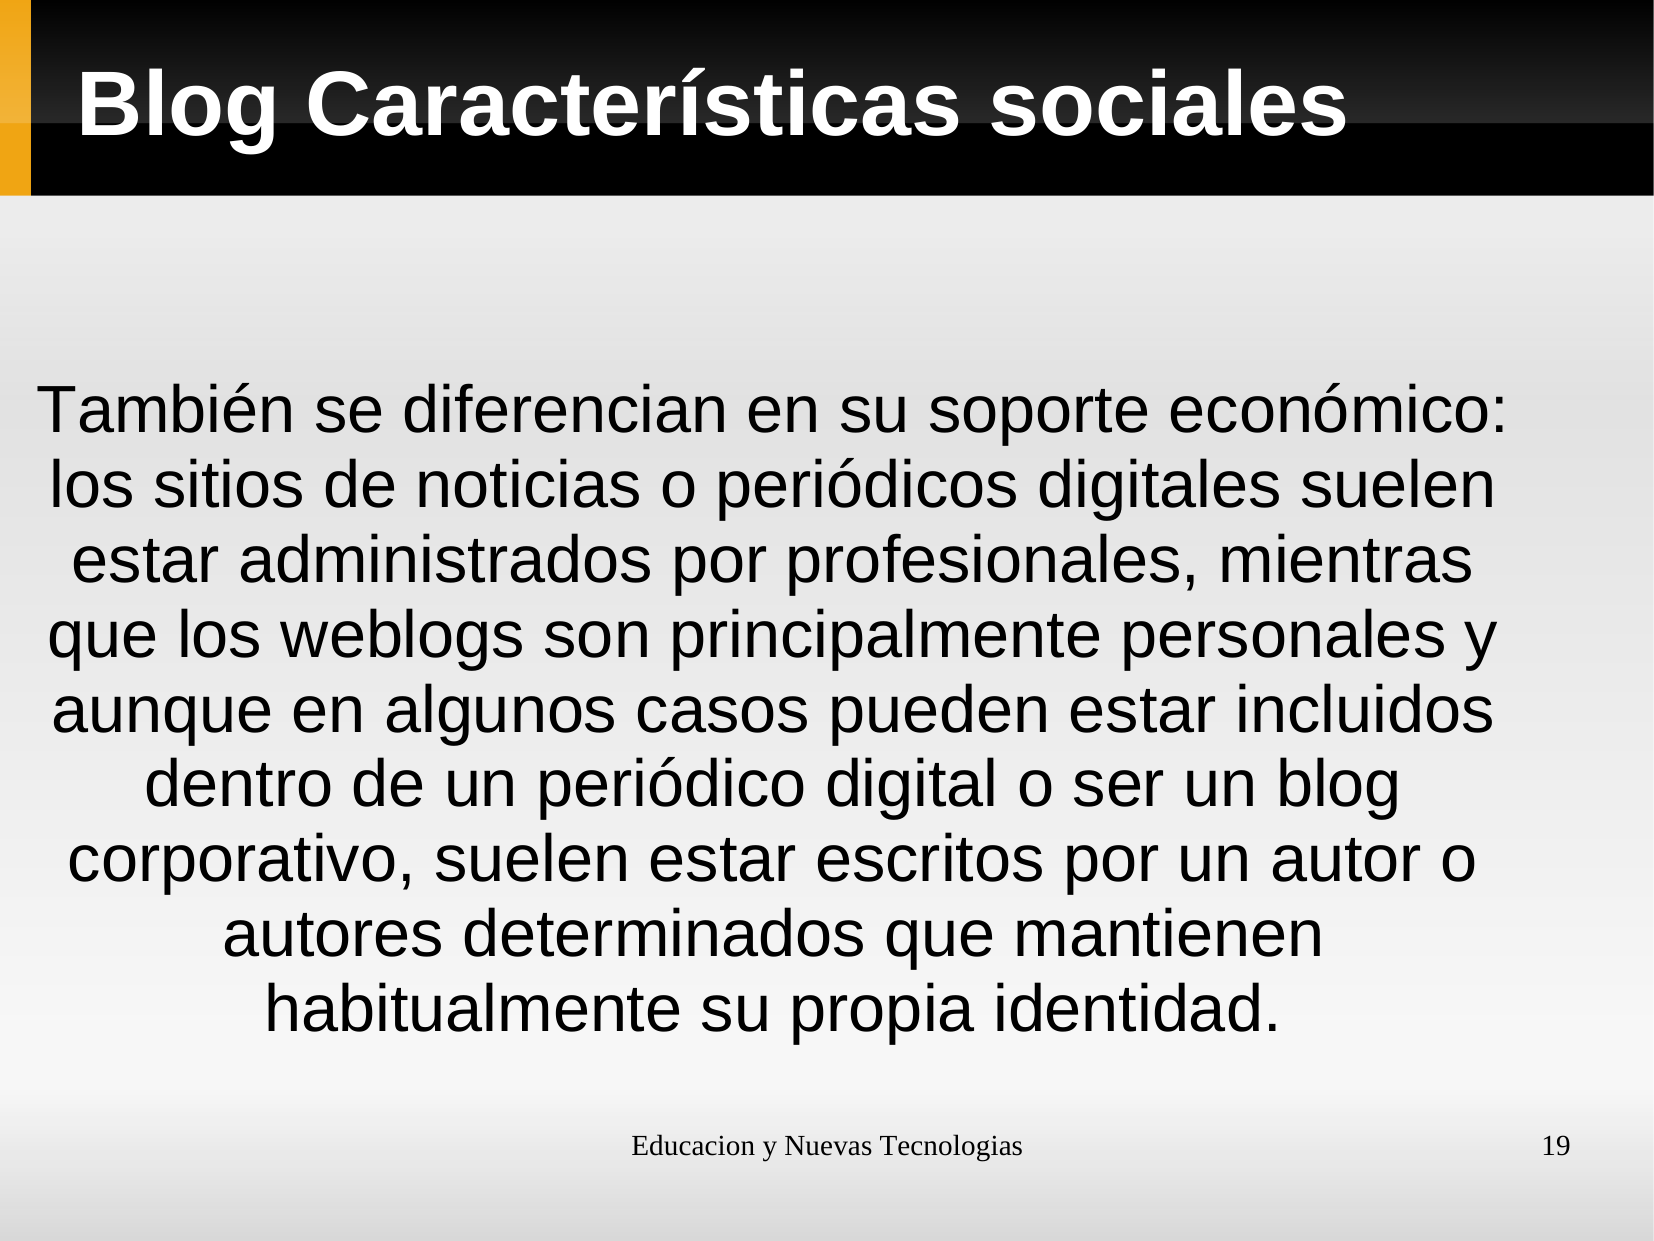

# Blog Características sociales
También se diferencian en su soporte económico: los sitios de noticias o periódicos digitales suelen estar administrados por profesionales, mientras que los weblogs son principalmente personales y aunque en algunos casos pueden estar incluidos dentro de un periódico digital o ser un blog corporativo, suelen estar escritos por un autor o autores determinados que mantienen habitualmente su propia identidad.
Educacion y Nuevas Tecnologias
19